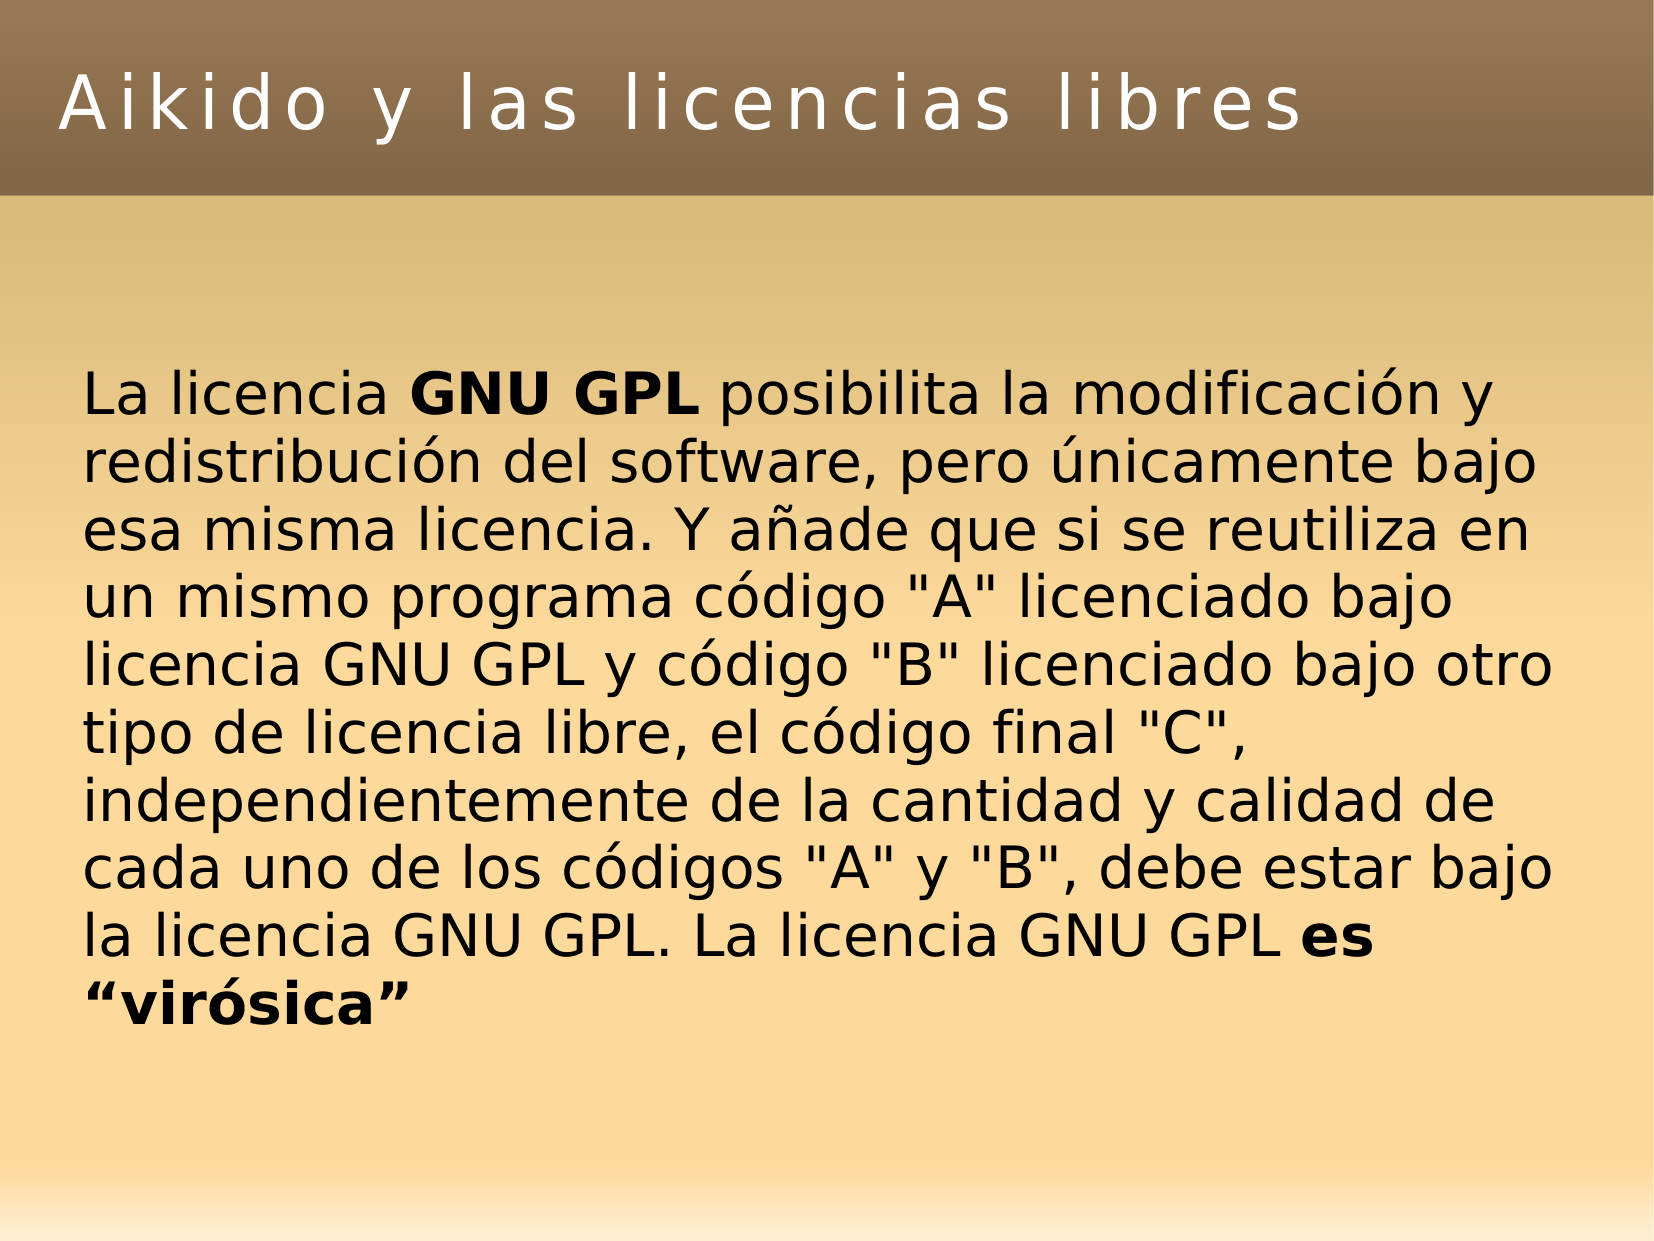

# Aikido y las licencias libres
La licencia GNU GPL posibilita la modificación y redistribución del software, pero únicamente bajo esa misma licencia. Y añade que si se reutiliza en un mismo programa código "A" licenciado bajo licencia GNU GPL y código "B" licenciado bajo otro tipo de licencia libre, el código final "C", independientemente de la cantidad y calidad de cada uno de los códigos "A" y "B", debe estar bajo la licencia GNU GPL. La licencia GNU GPL es “virósica”